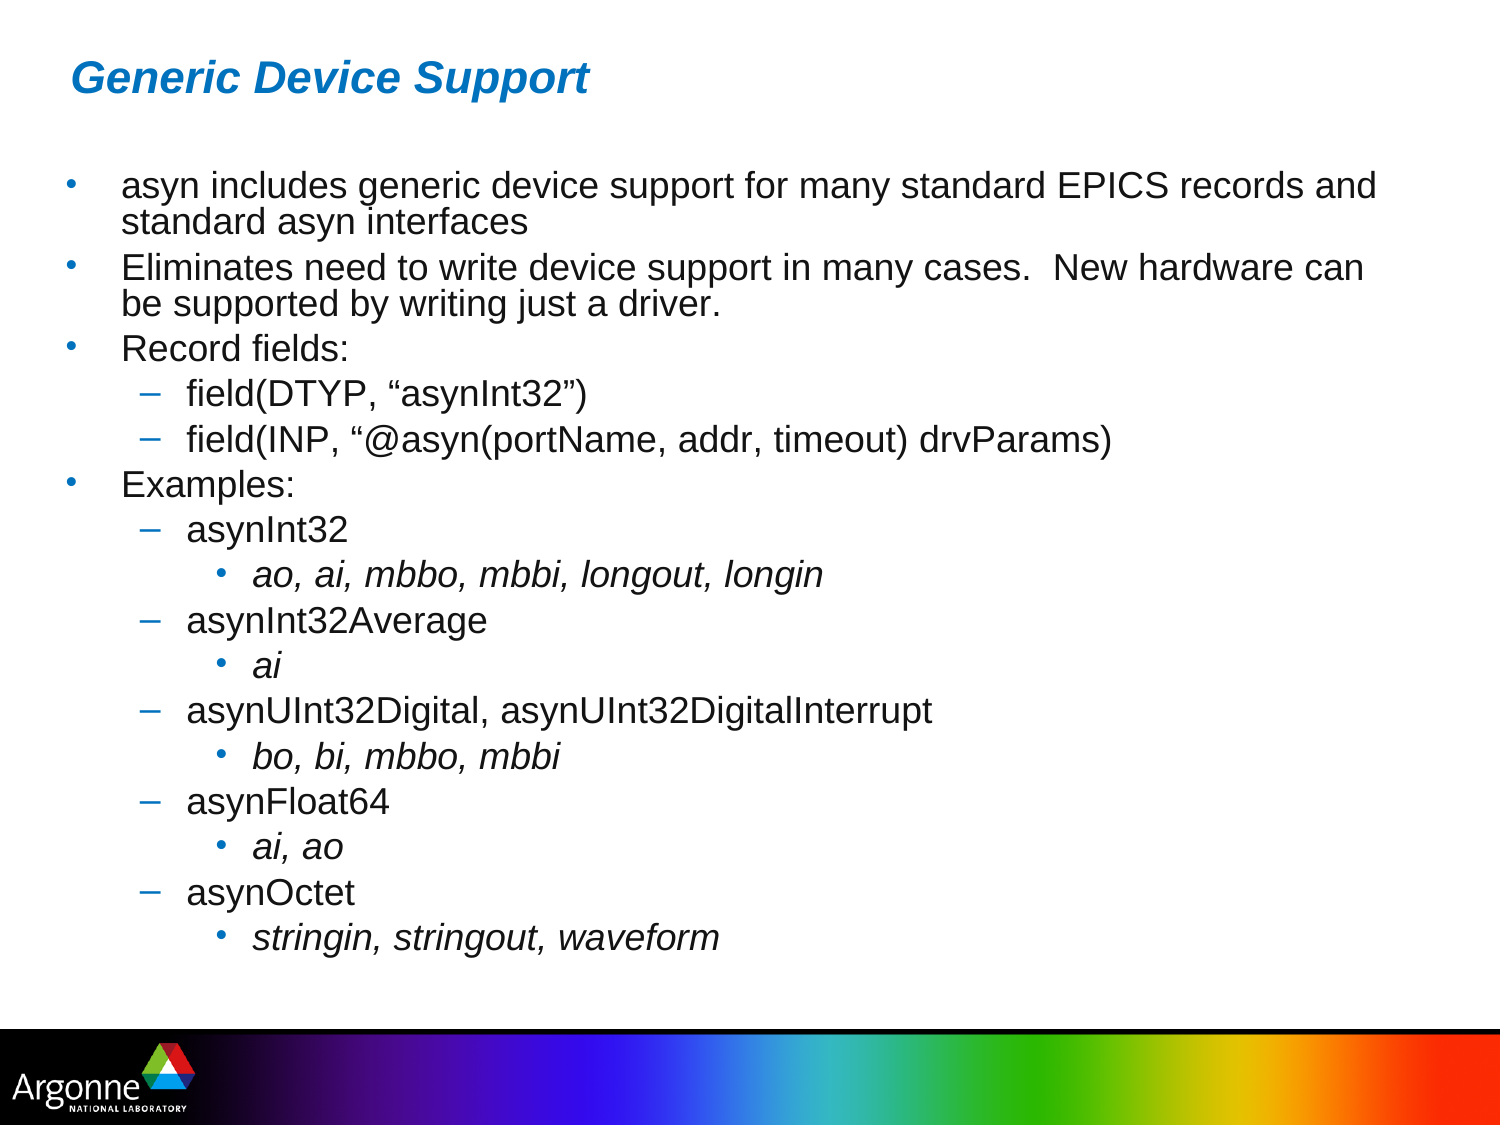

# Generic Device Support
asyn includes generic device support for many standard EPICS records and standard asyn interfaces
Eliminates need to write device support in many cases. New hardware can be supported by writing just a driver.
Record fields:
field(DTYP, “asynInt32”)
field(INP, “@asyn(portName, addr, timeout) drvParams)
Examples:
asynInt32
ao, ai, mbbo, mbbi, longout, longin
asynInt32Average
ai
asynUInt32Digital, asynUInt32DigitalInterrupt
bo, bi, mbbo, mbbi
asynFloat64
ai, ao
asynOctet
stringin, stringout, waveform